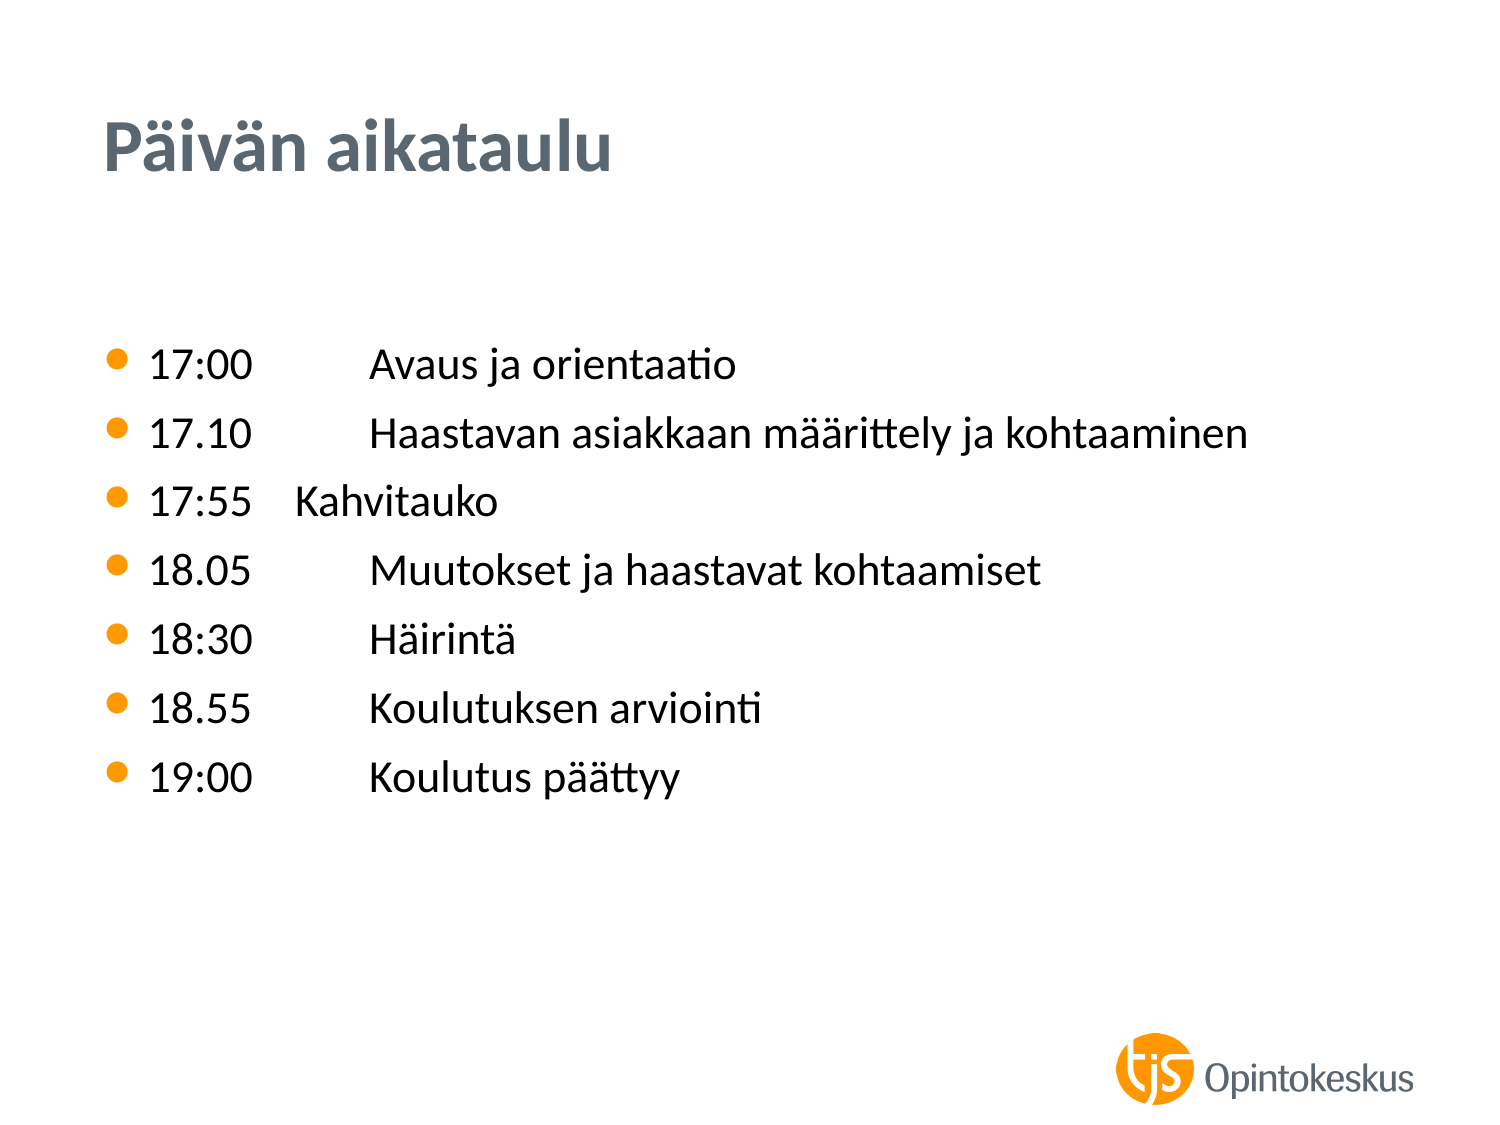

Päivän aikataulu
# 17:00		Avaus ja orientaatio
17.10		Haastavan asiakkaan määrittely ja kohtaaminen
17:55 	Kahvitauko
18.05		Muutokset ja haastavat kohtaamiset
18:30		Häirintä
18.55		Koulutuksen arviointi
19:00		Koulutus päättyy